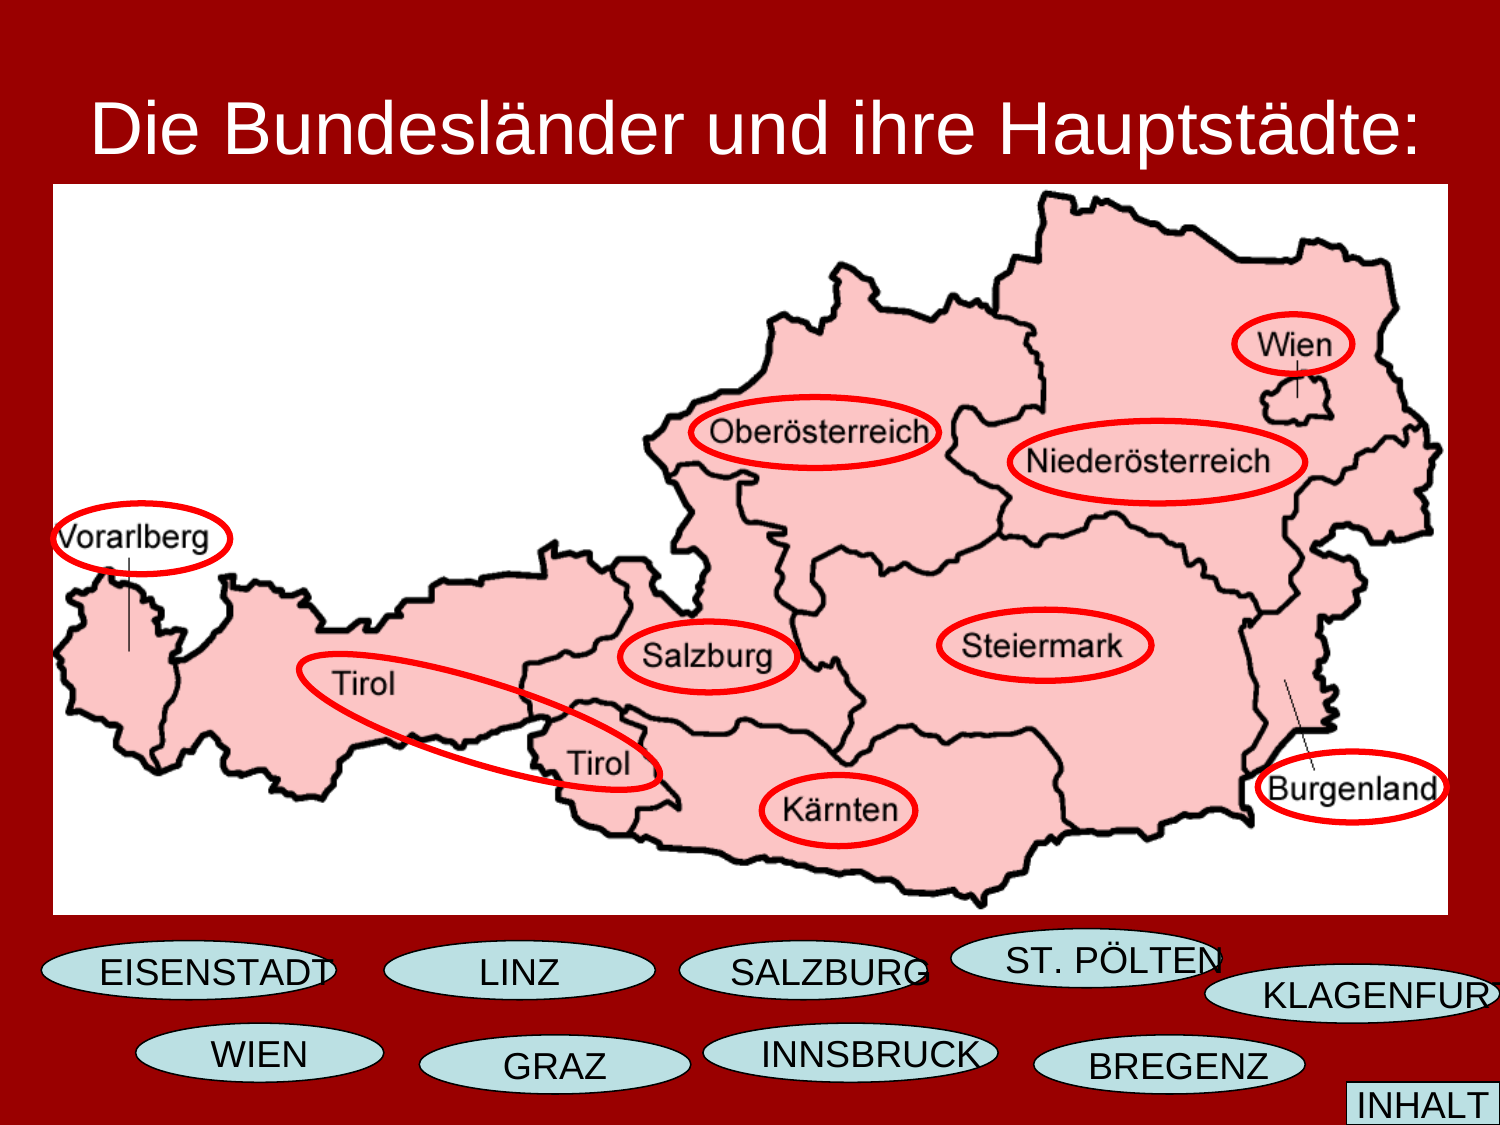

# Die Bundesländer und ihre Hauptstädte:
ST. PÖLTEN
EISENSTADT
LINZ
SALZBURG
KLAGENFURT
WIEN
INNSBRUCK
GRAZ
BREGENZ
INHALT